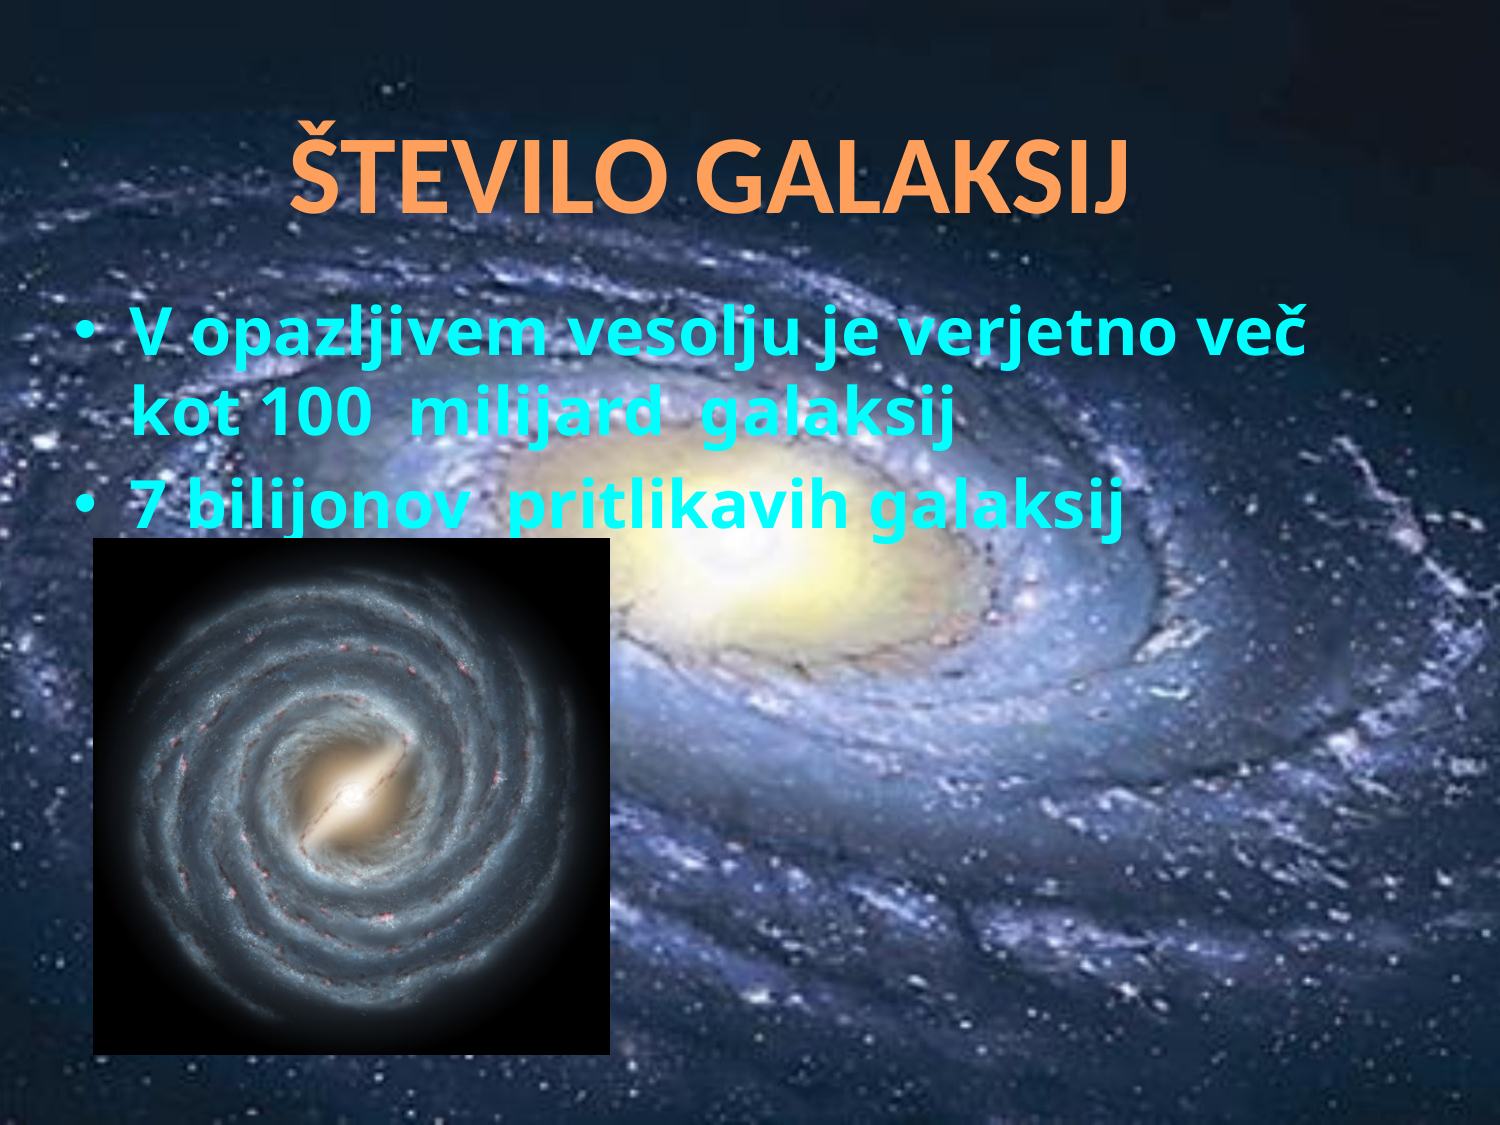

#
ŠTEVILO GALAKSIJ
V opazljivem vesolju je verjetno več kot 100  milijard galaksij
7 bilijonov  pritlikavih galaksij